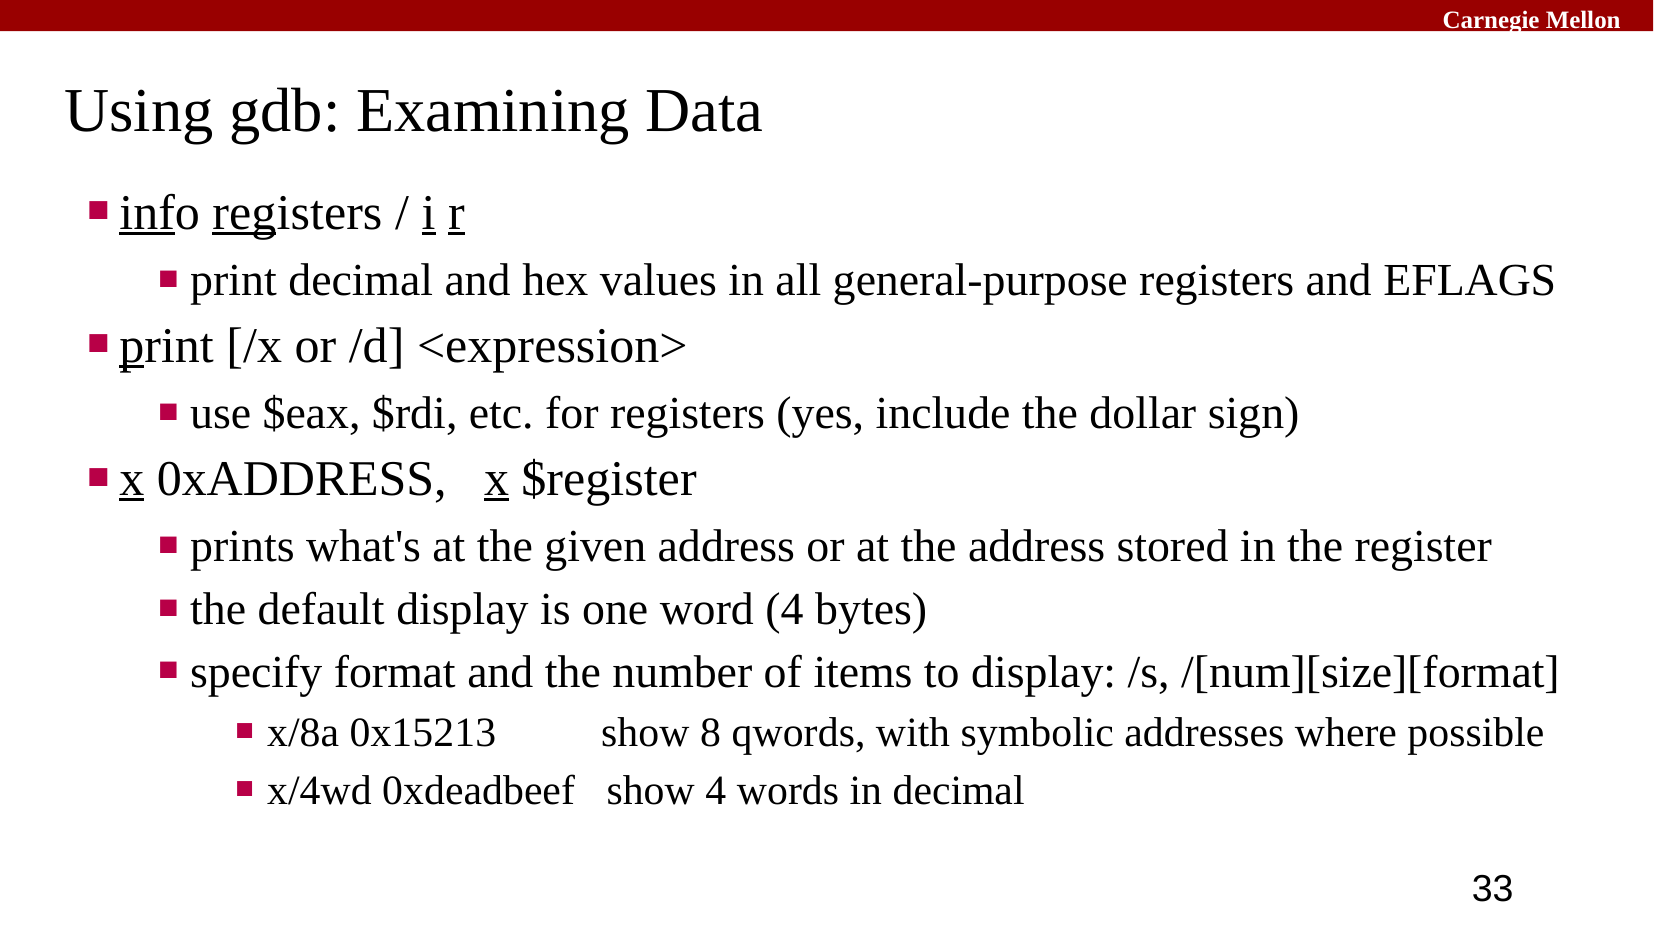

# Using gdb: Examining Data
info registers / i r
print decimal and hex values in all general-purpose registers and EFLAGS
print [/x or /d] <expression>
use $eax, $rdi, etc. for registers (yes, include the dollar sign)
x 0xADDRESS, x $register
prints what's at the given address or at the address stored in the register
the default display is one word (4 bytes)
specify format and the number of items to display: /s, /[num][size][format]
x/8a 0x15213 show 8 qwords, with symbolic addresses where possible
x/4wd 0xdeadbeef show 4 words in decimal